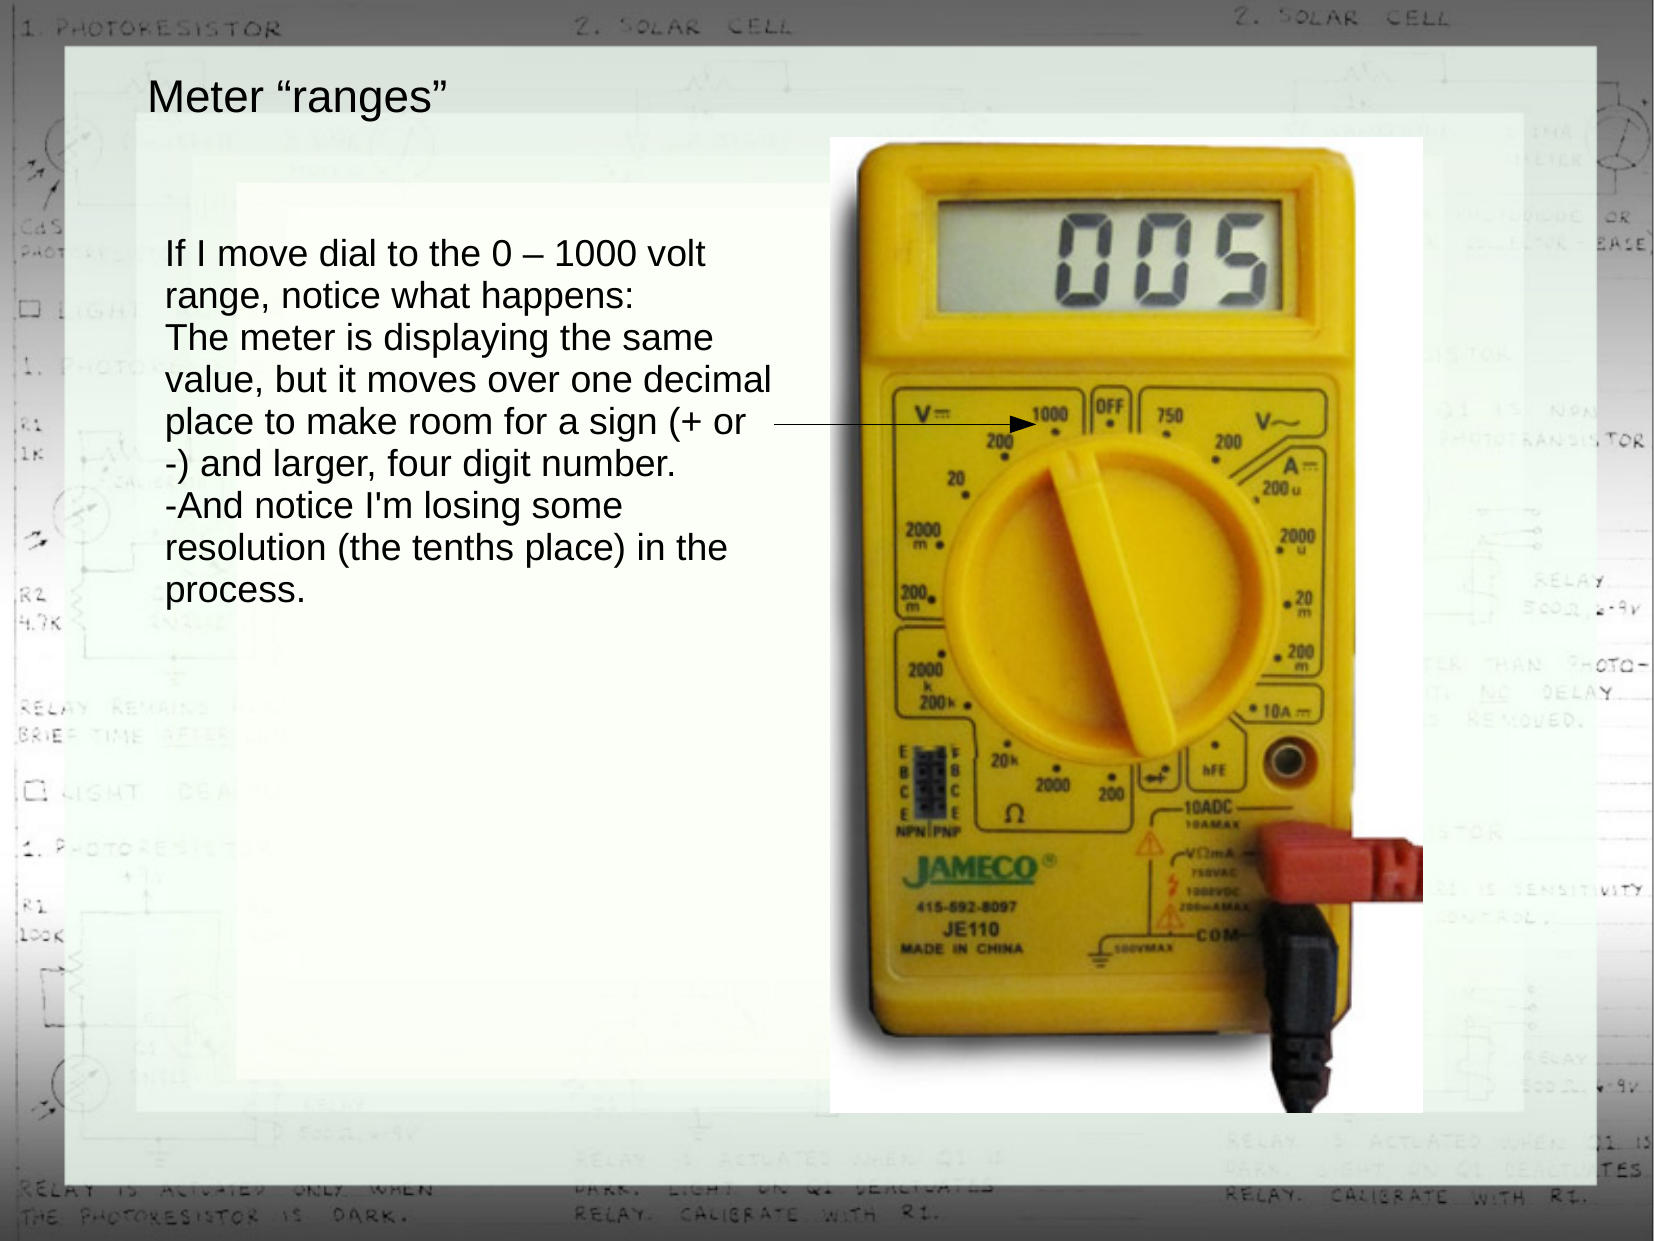

Meter “ranges”
If I move dial to the 0 – 1000 volt range, notice what happens:
The meter is displaying the same value, but it moves over one decimal place to make room for a sign (+ or -) and larger, four digit number.
-And notice I'm losing some resolution (the tenths place) in the process.